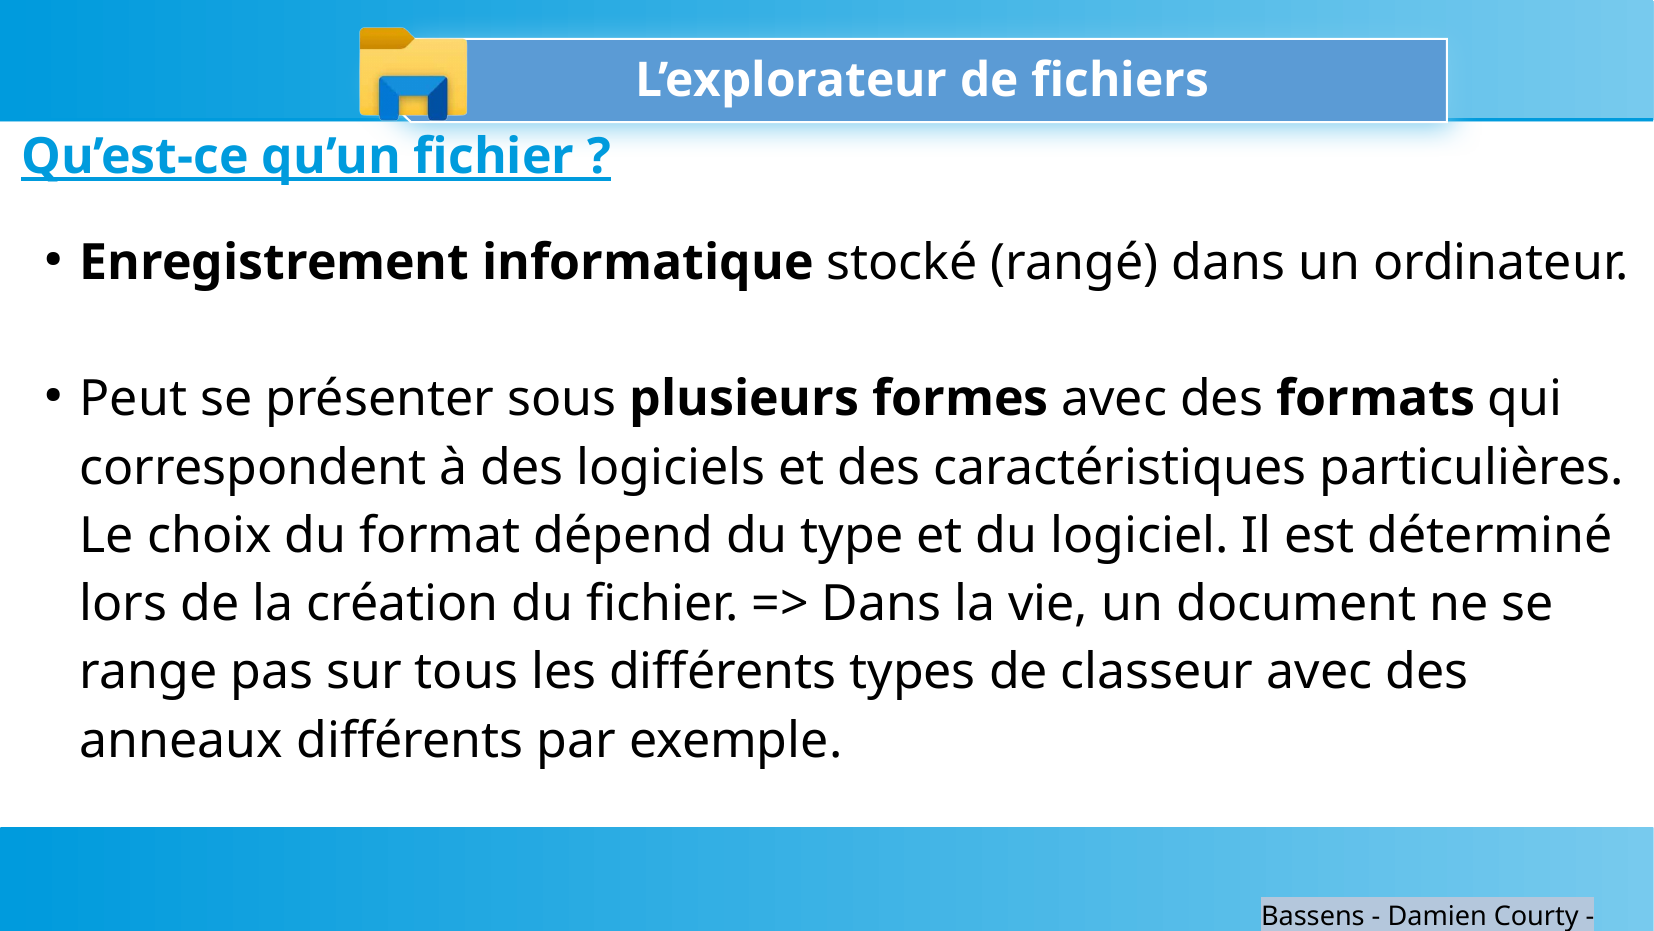

L’explorateur de fichiers
Qu’est-ce qu’un fichier ?
Enregistrement informatique stocké (rangé) dans un ordinateur.
Peut se présenter sous plusieurs formes avec des formats qui correspondent à des logiciels et des caractéristiques particulières. Le choix du format dépend du type et du logiciel. Il est déterminé lors de la création du fichier. => Dans la vie, un document ne se range pas sur tous les différents types de classeur avec des anneaux différents par exemple.
Bassens - Damien Courty - 2024